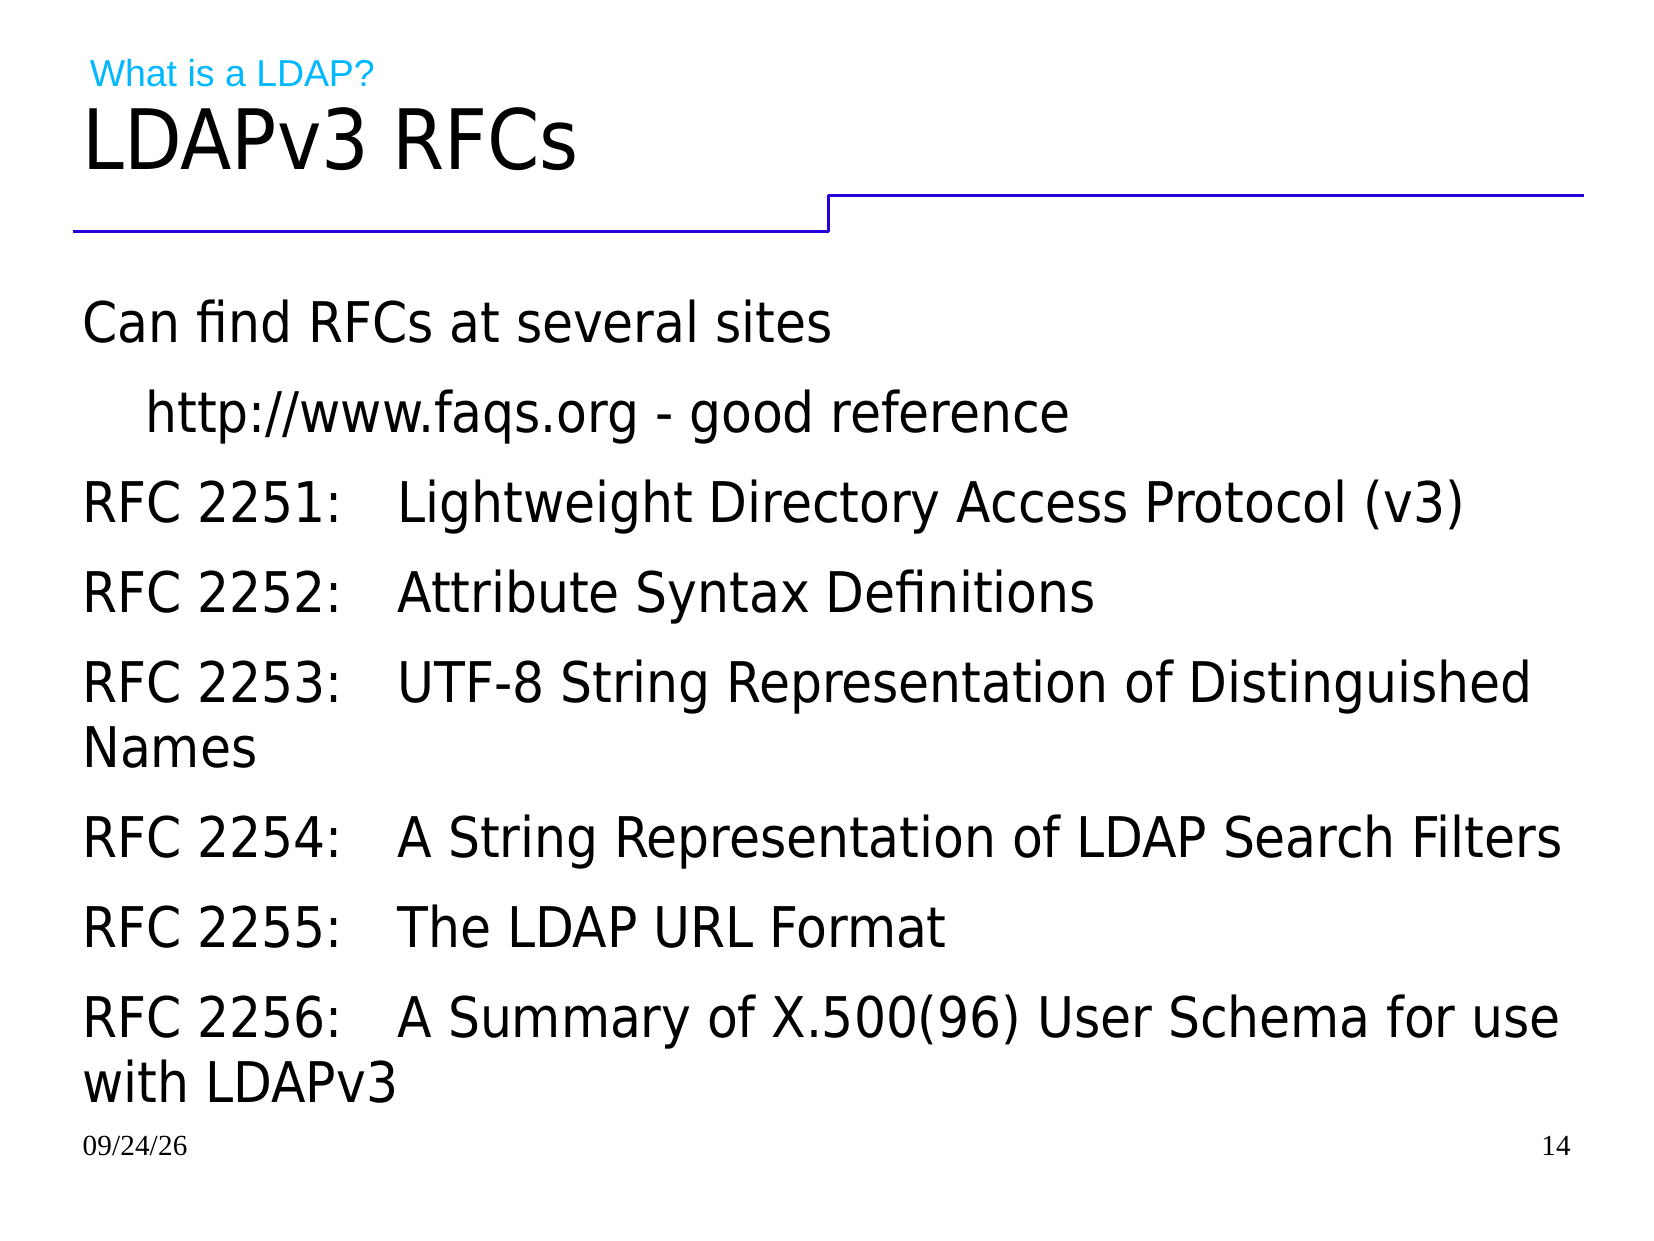

What is a LDAP?
# LDAPv3 RFCs
Can find RFCs at several sites
	http://www.faqs.org - good reference
RFC 2251:	Lightweight Directory Access Protocol (v3)
RFC 2252:	Attribute Syntax Definitions
RFC 2253:	UTF-8 String Representation of Distinguished Names
RFC 2254:	A String Representation of LDAP Search Filters
RFC 2255:	The LDAP URL Format
RFC 2256:	A Summary of X.500(96) User Schema for use with LDAPv3
14